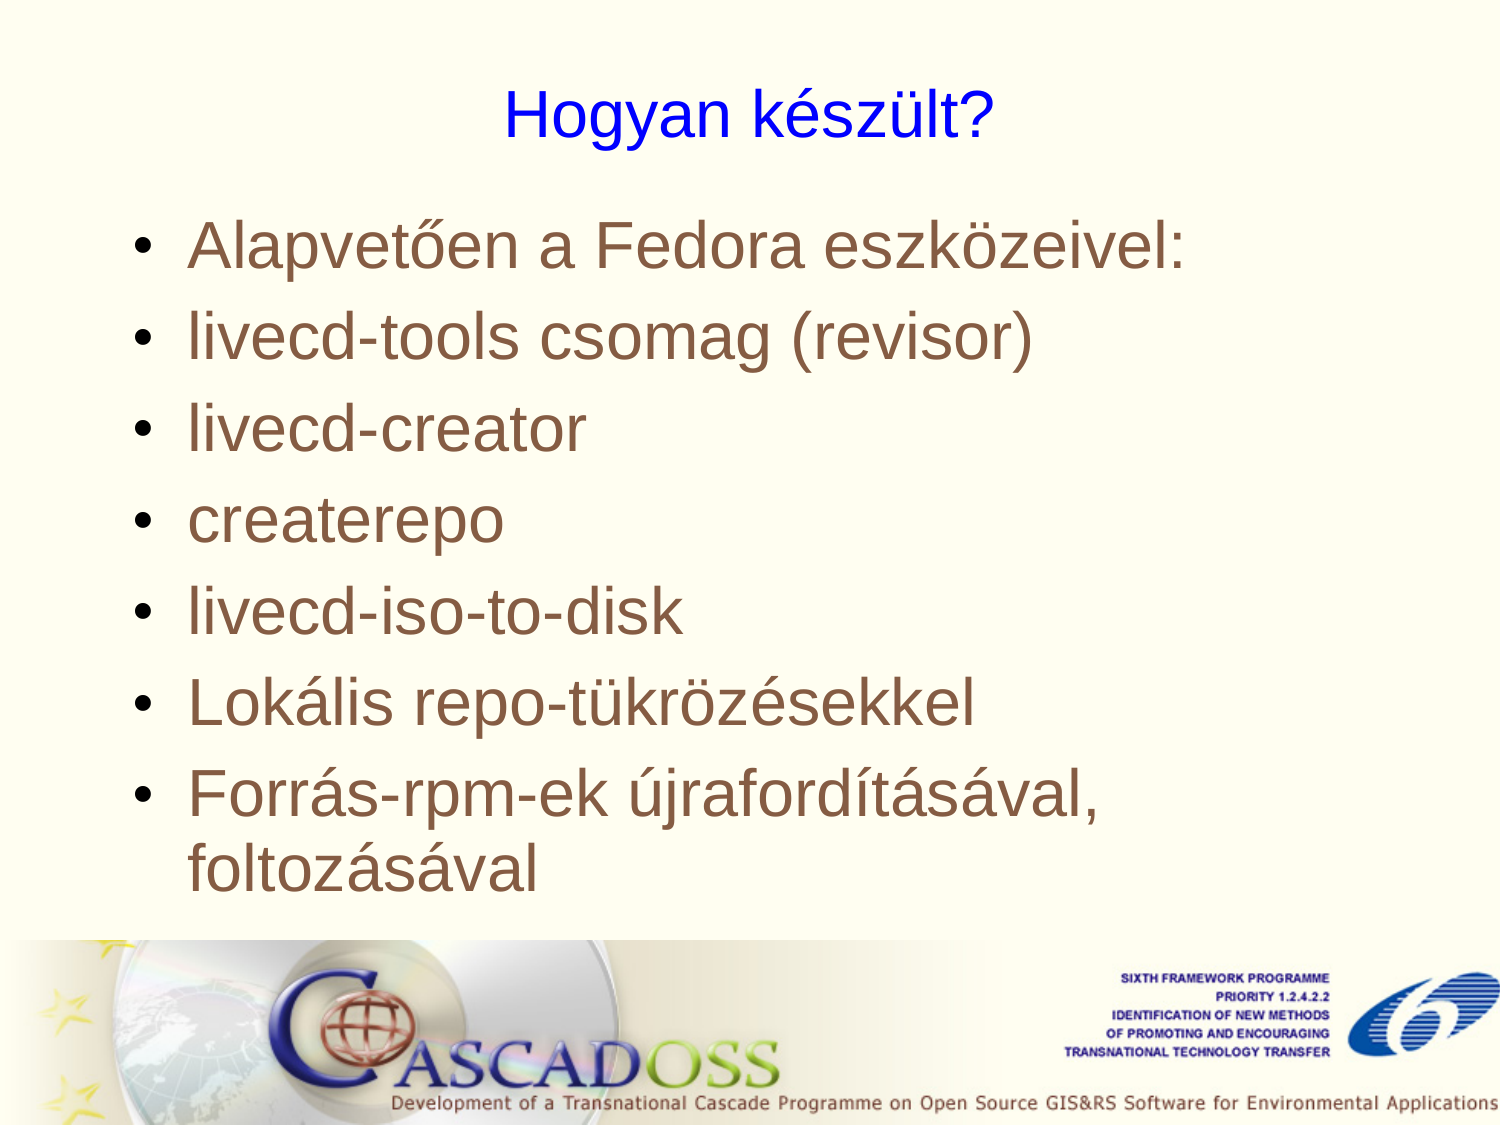

# Hogyan készült?
Alapvetően a Fedora eszközeivel:
livecd-tools csomag (revisor)
livecd-creator
createrepo
livecd-iso-to-disk
Lokális repo-tükrözésekkel
Forrás-rpm-ek újrafordításával, foltozásával